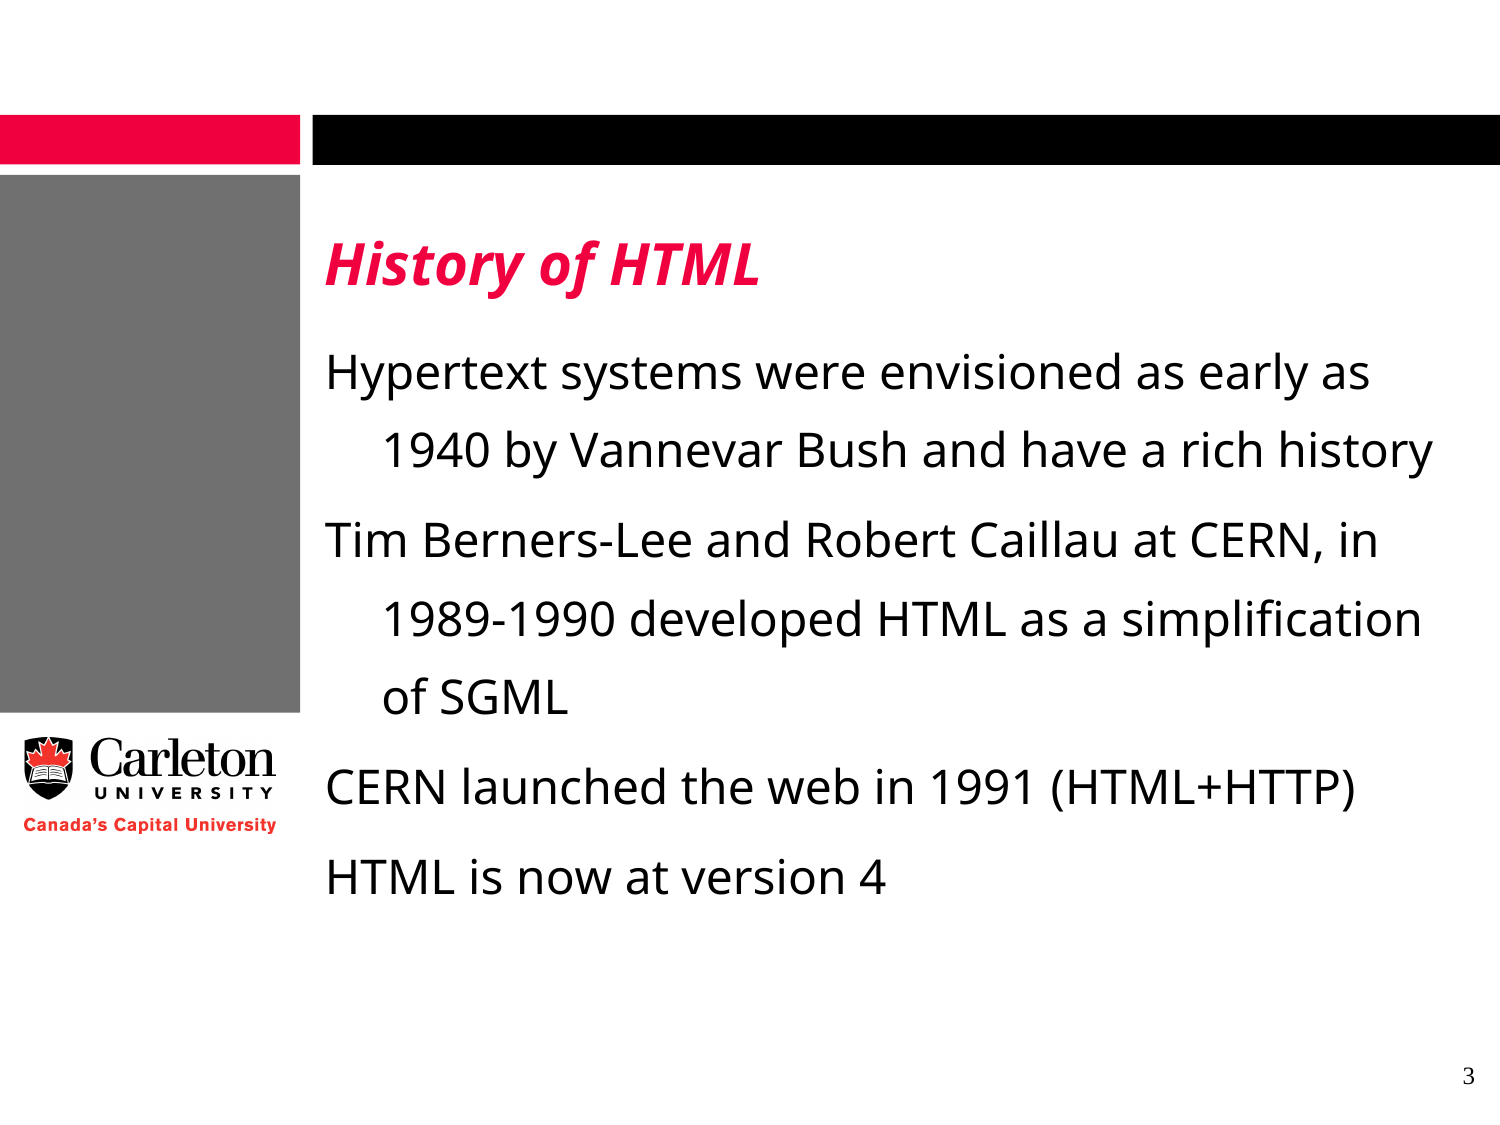

# History of HTML
Hypertext systems were envisioned as early as 1940 by Vannevar Bush and have a rich history
Tim Berners-Lee and Robert Caillau at CERN, in 1989-1990 developed HTML as a simplification of SGML
CERN launched the web in 1991 (HTML+HTTP)
HTML is now at version 4
3